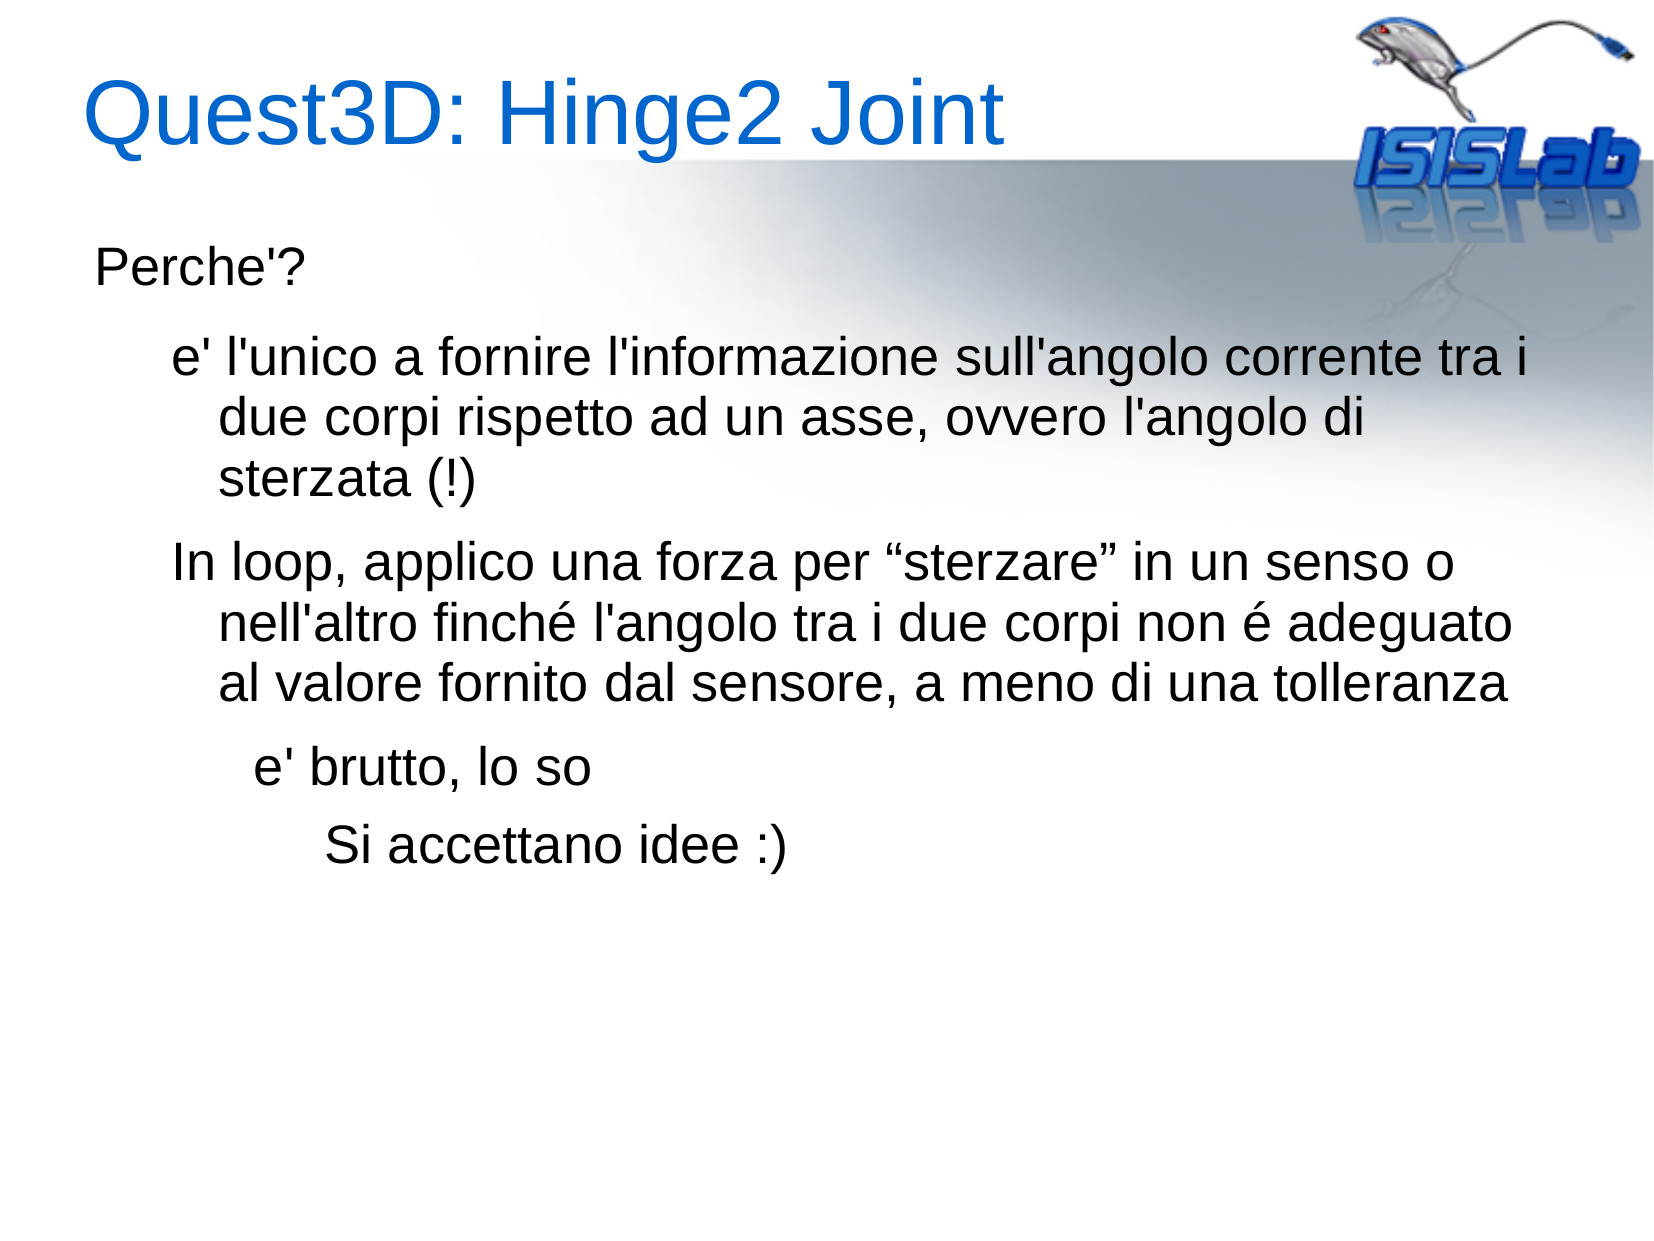

# Quest3D: Hinge2 Joint
Perche'?
e' l'unico a fornire l'informazione sull'angolo corrente tra i due corpi rispetto ad un asse, ovvero l'angolo di sterzata (!)
In loop, applico una forza per “sterzare” in un senso o nell'altro finché l'angolo tra i due corpi non é adeguato al valore fornito dal sensore, a meno di una tolleranza
e' brutto, lo so
Si accettano idee :)